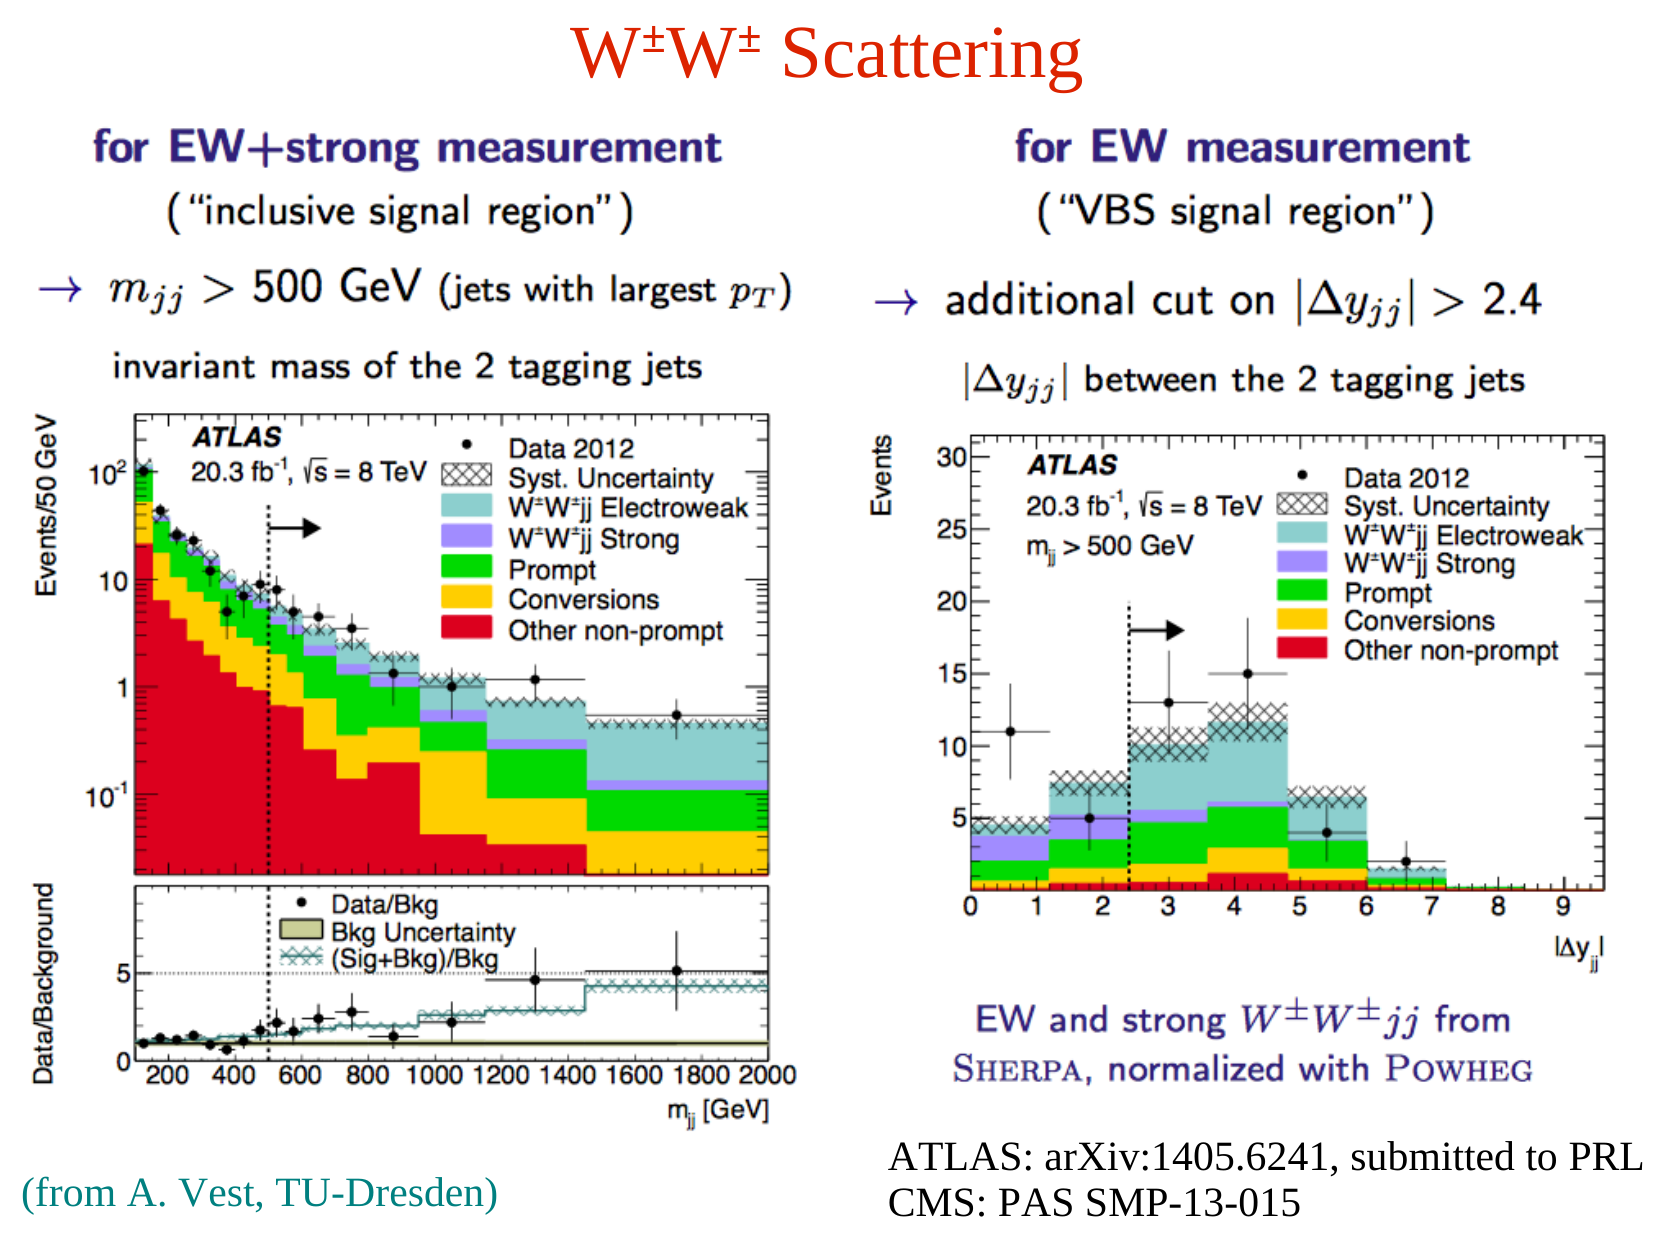

# W±W± Scattering
ATLAS: arXiv:1405.6241, submitted to PRL
CMS: PAS SMP-13-015
(from A. Vest, TU-Dresden)